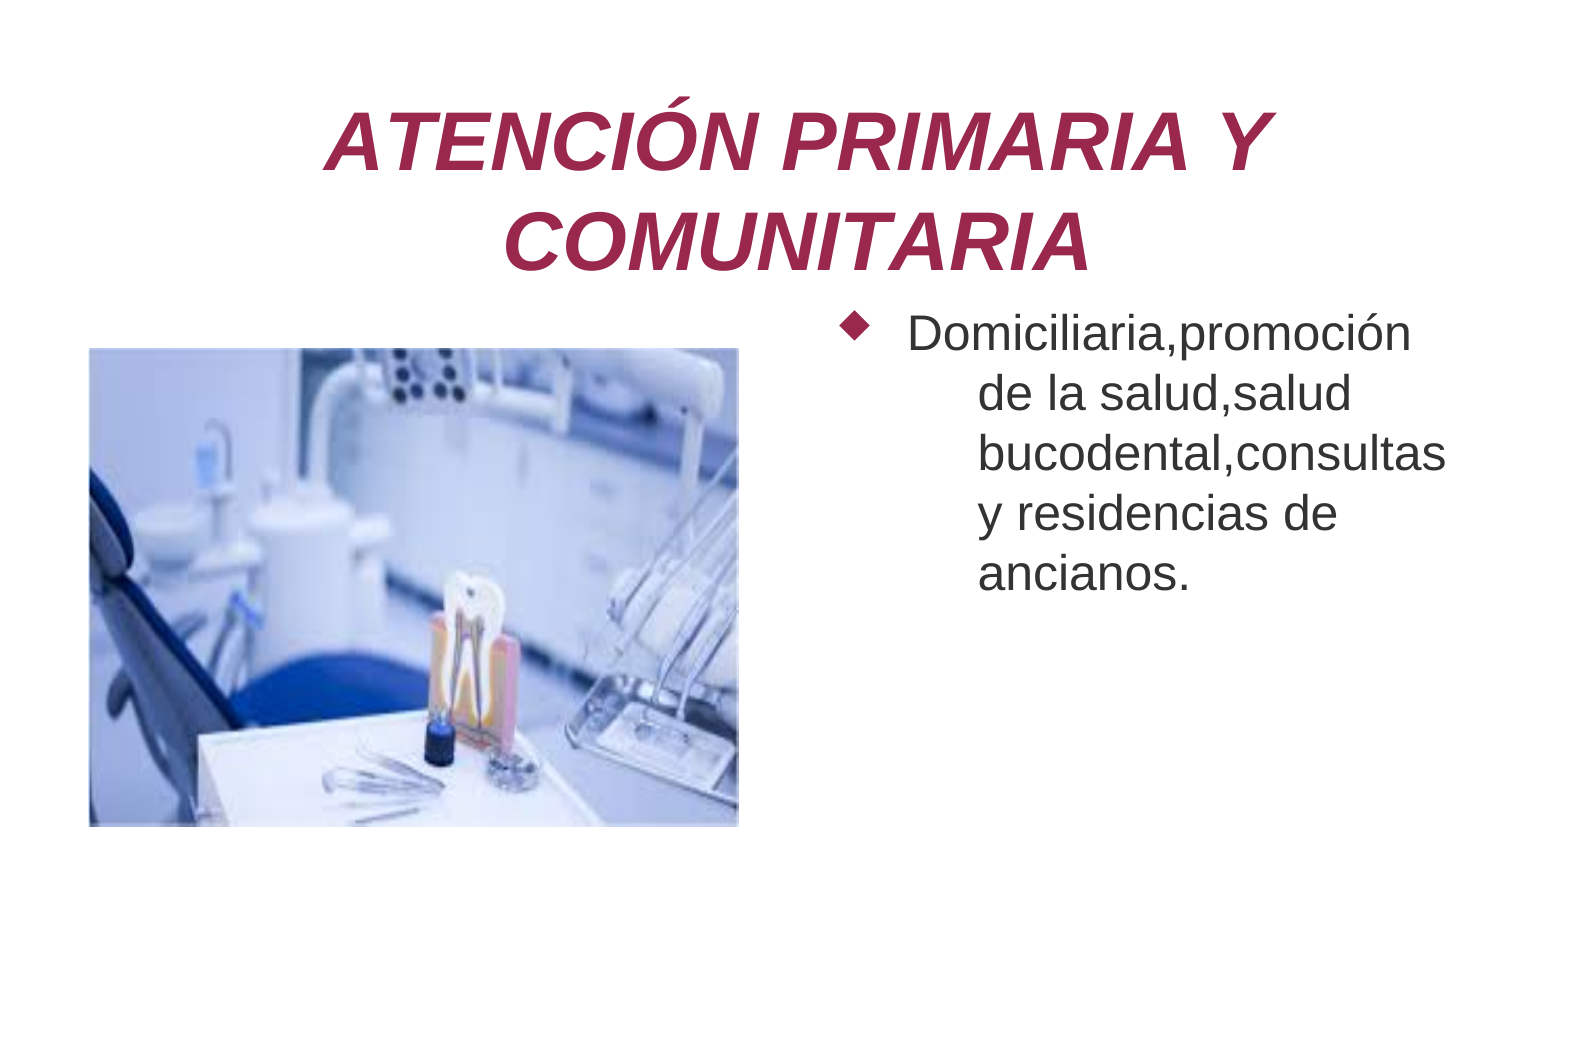

# ATENCIÓN PRIMARIA Y COMUNITARIA
Domiciliaria,promoción de la salud,salud bucodental,consultas y residencias de ancianos.